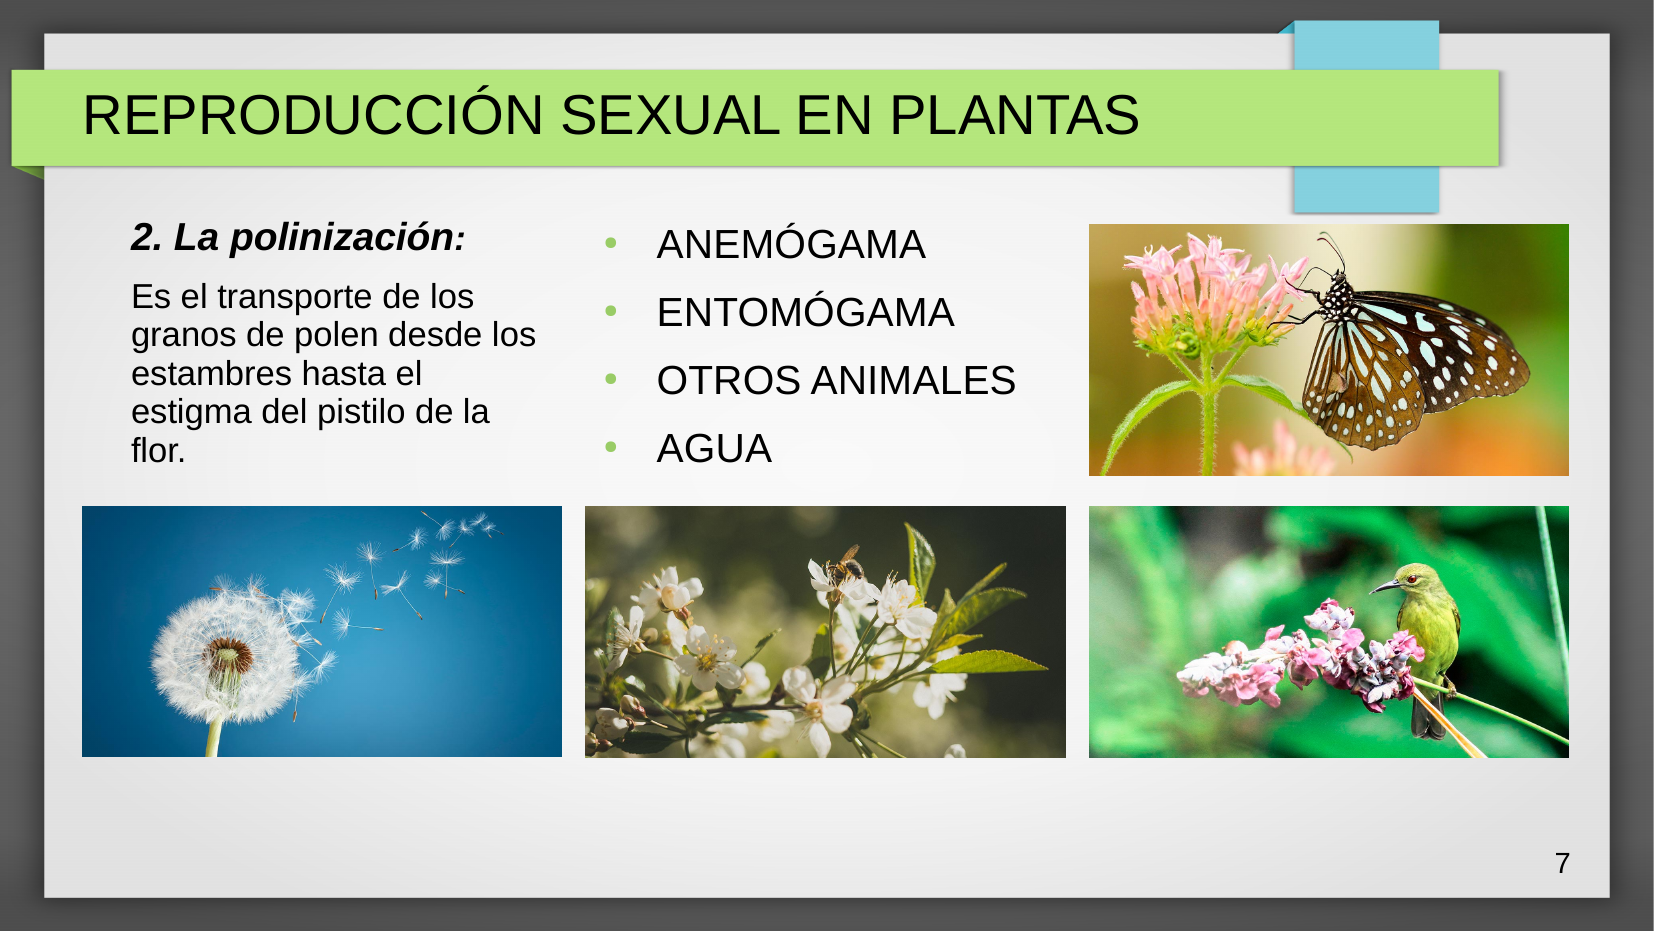

# REPRODUCCIÓN SEXUAL EN PLANTAS
2. La polinización:
Es el transporte de los granos de polen desde los estambres hasta el estigma del pistilo de la flor.
ANEMÓGAMA
ENTOMÓGAMA
OTROS ANIMALES
AGUA
7